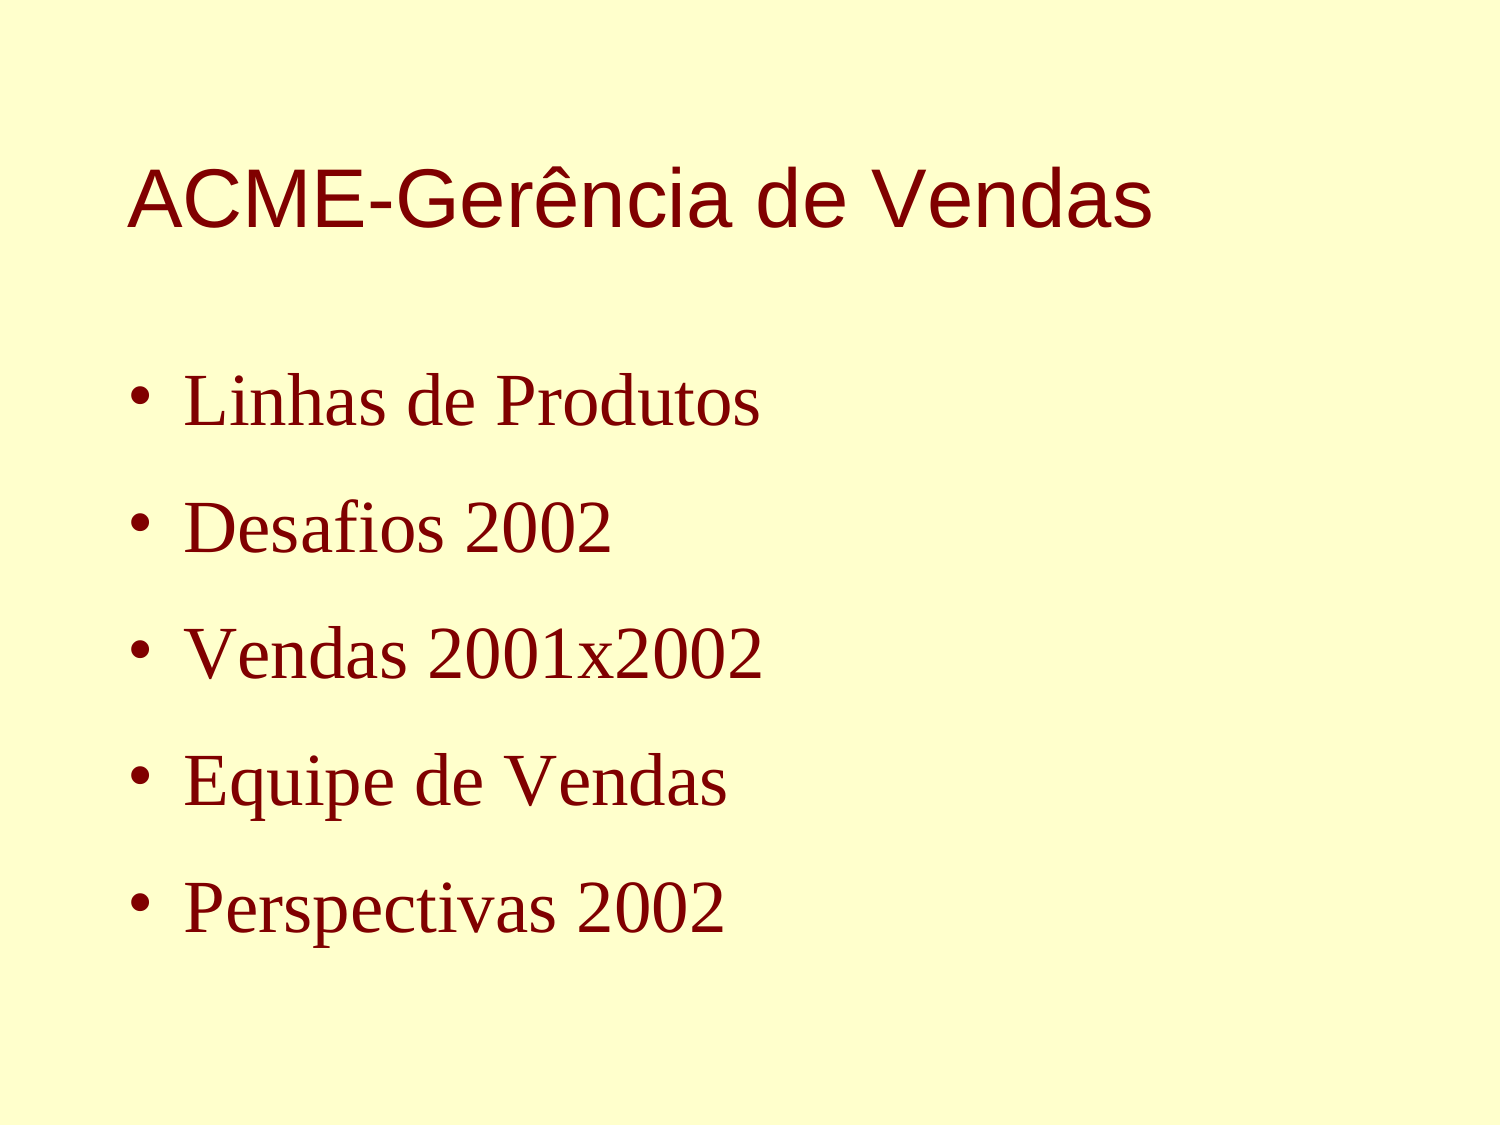

# ACME-Gerência de Vendas
Linhas de Produtos
Desafios 2002
Vendas 2001x2002
Equipe de Vendas
Perspectivas 2002